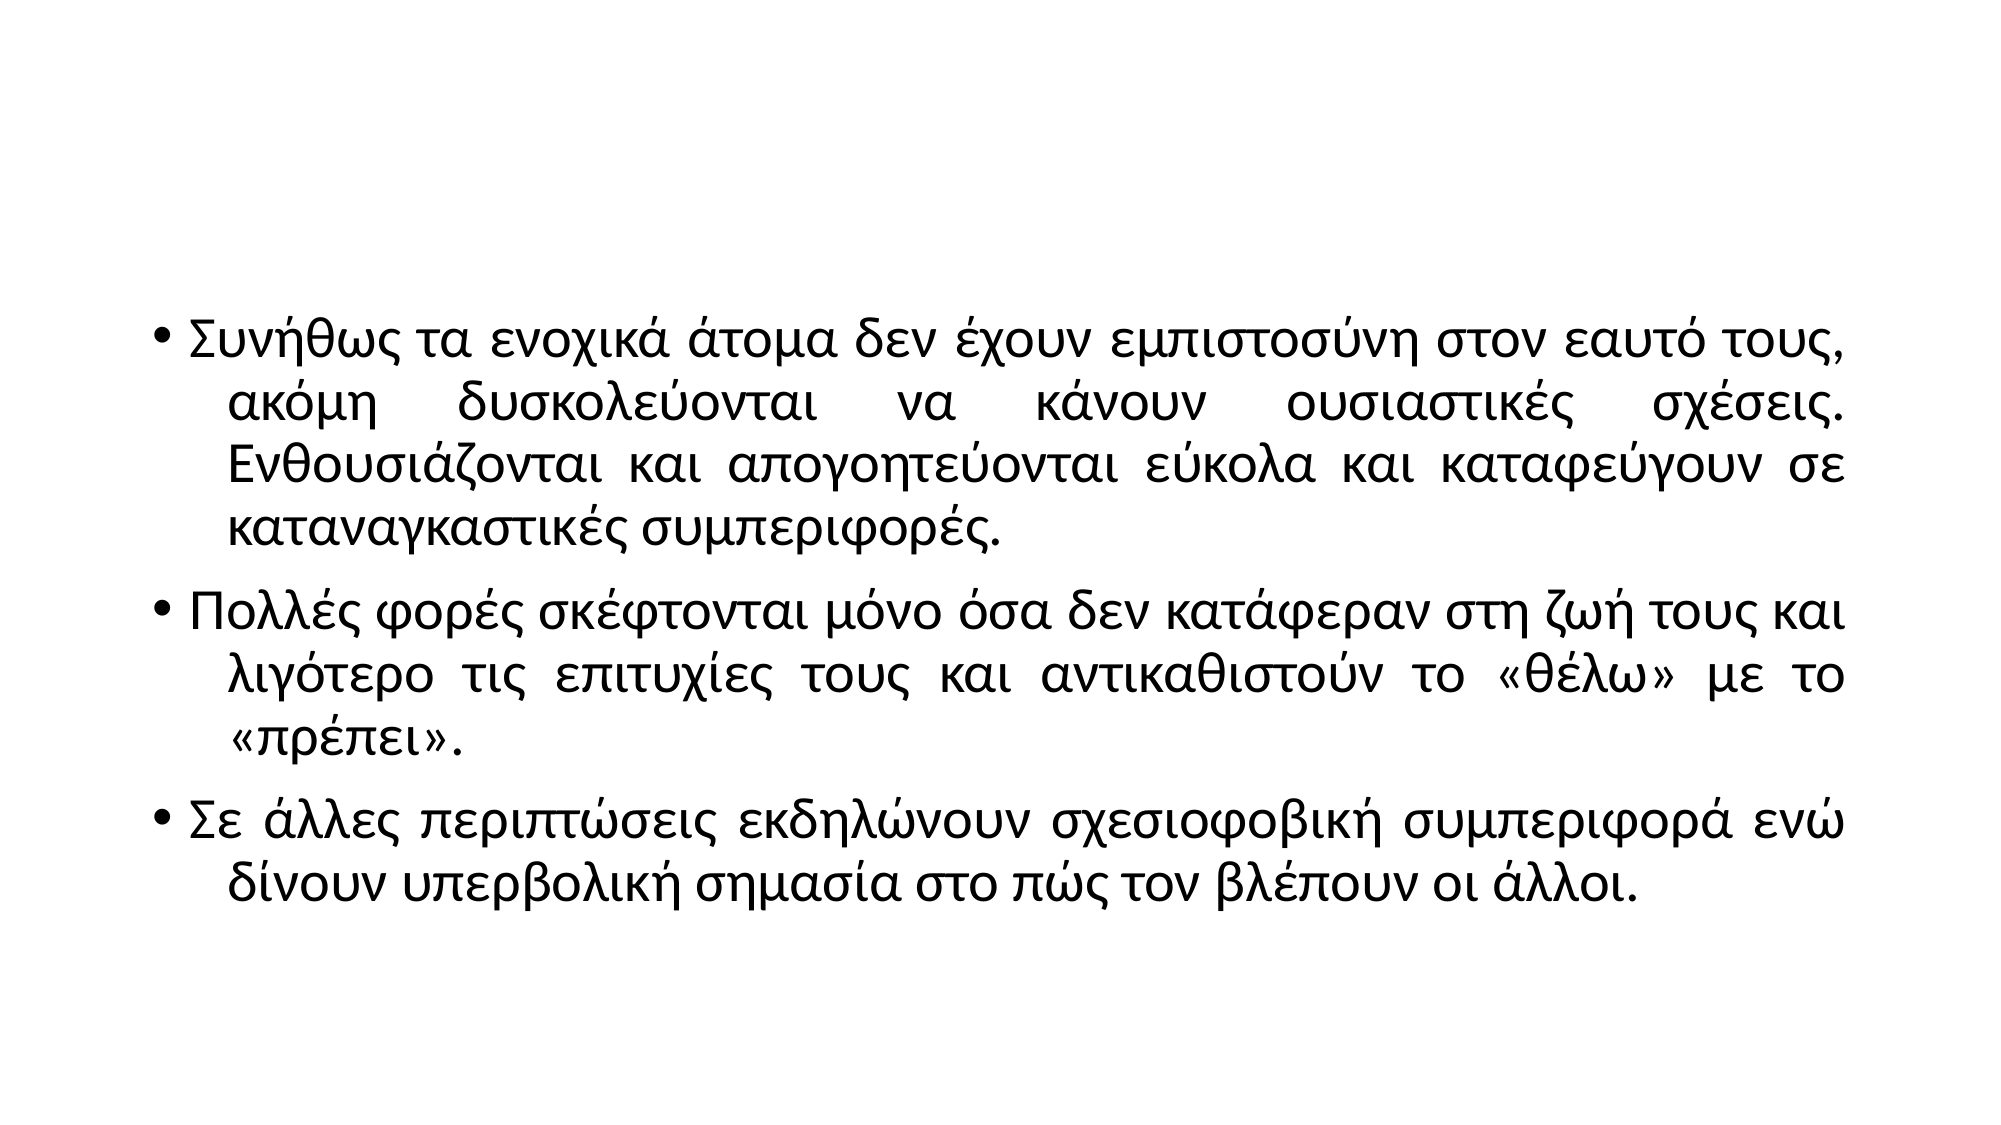

#
Συνήθως τα ενοχικά άτομα δεν έχουν εμπιστοσύνη στον εαυτό τους, ακόμη δυσκολεύονται να κάνουν ουσιαστικές σχέσεις. Ενθουσιάζονται και απογοητεύονται εύκολα και καταφεύγουν σε καταναγκαστικές συμπεριφορές.
Πολλές φορές σκέφτονται μόνο όσα δεν κατάφεραν στη ζωή τους και λιγότερο τις επιτυχίες τους και αντικαθιστούν το «θέλω» με το «πρέπει».
Σε άλλες περιπτώσεις εκδηλώνουν σχεσιοφοβική συμπεριφορά ενώ δίνουν υπερβολική σημασία στο πώς τον βλέπουν οι άλλοι.